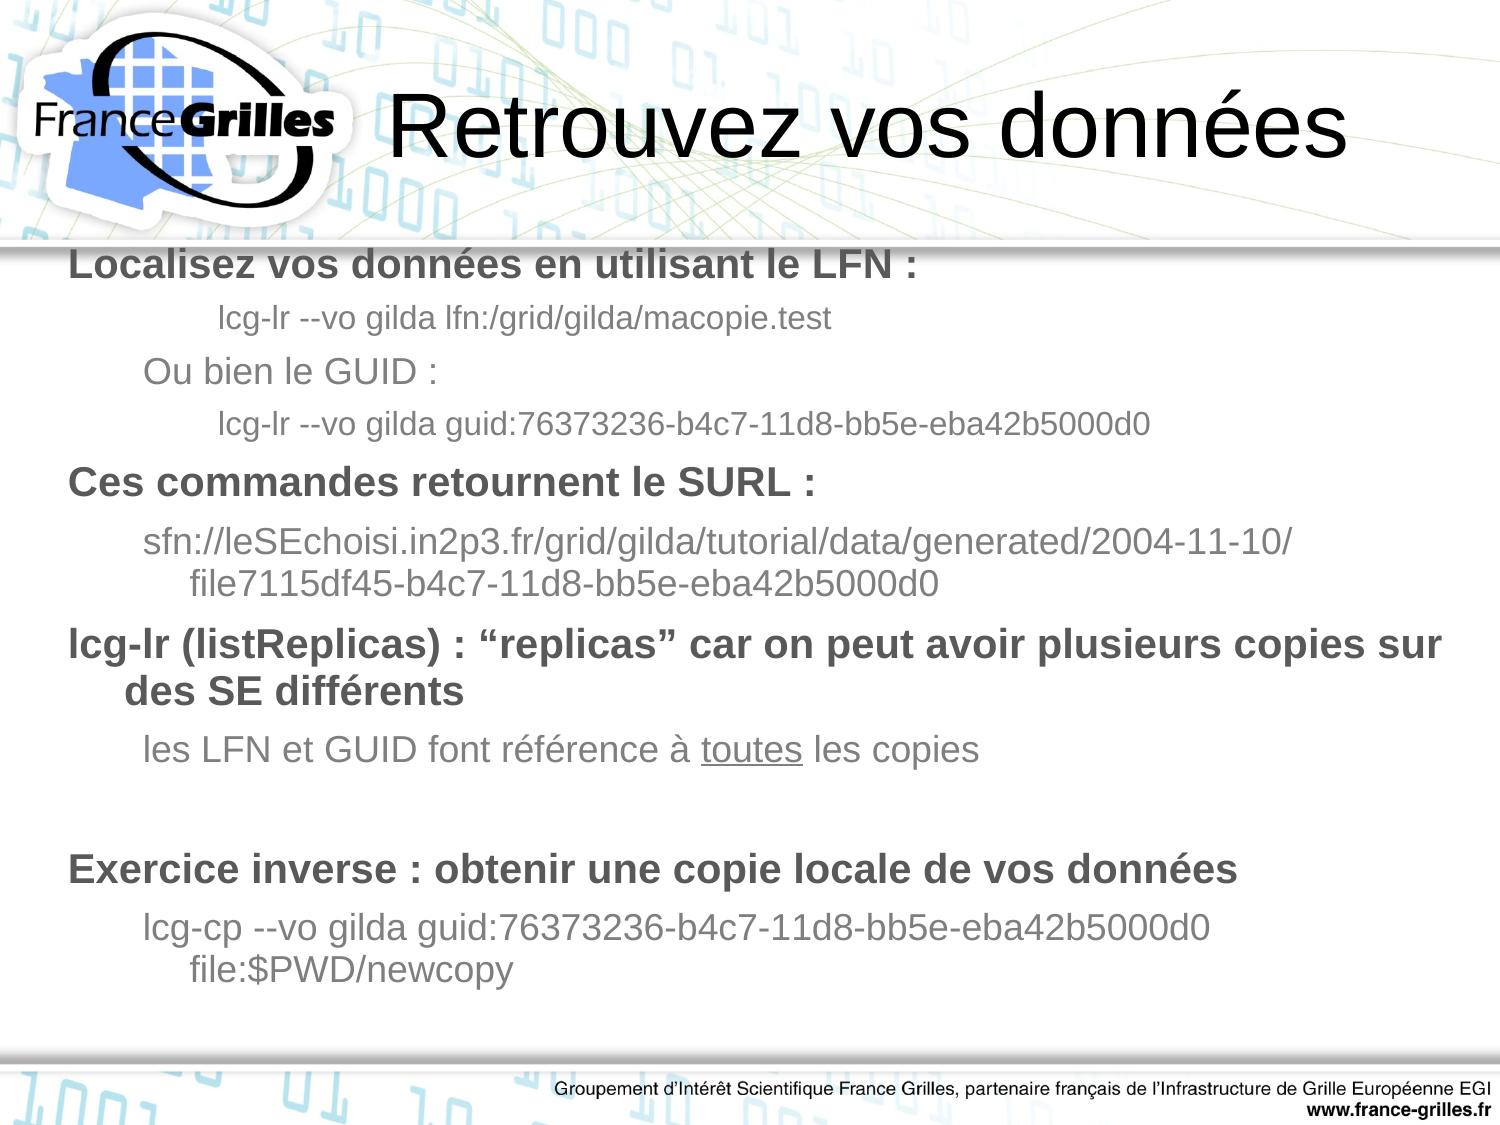

# Retrouvez vos données
Localisez vos données en utilisant le LFN :
lcg-lr --vo gilda lfn:/grid/gilda/macopie.test
Ou bien le GUID :
lcg-lr --vo gilda guid:76373236-b4c7-11d8-bb5e-eba42b5000d0
Ces commandes retournent le SURL :
sfn://leSEchoisi.in2p3.fr/grid/gilda/tutorial/data/generated/2004-11-10/file7115df45-b4c7-11d8-bb5e-eba42b5000d0
lcg-lr (listReplicas) : “replicas” car on peut avoir plusieurs copies sur des SE différents
les LFN et GUID font référence à toutes les copies
Exercice inverse : obtenir une copie locale de vos données
lcg-cp --vo gilda guid:76373236-b4c7-11d8-bb5e-eba42b5000d0 file:$PWD/newcopy